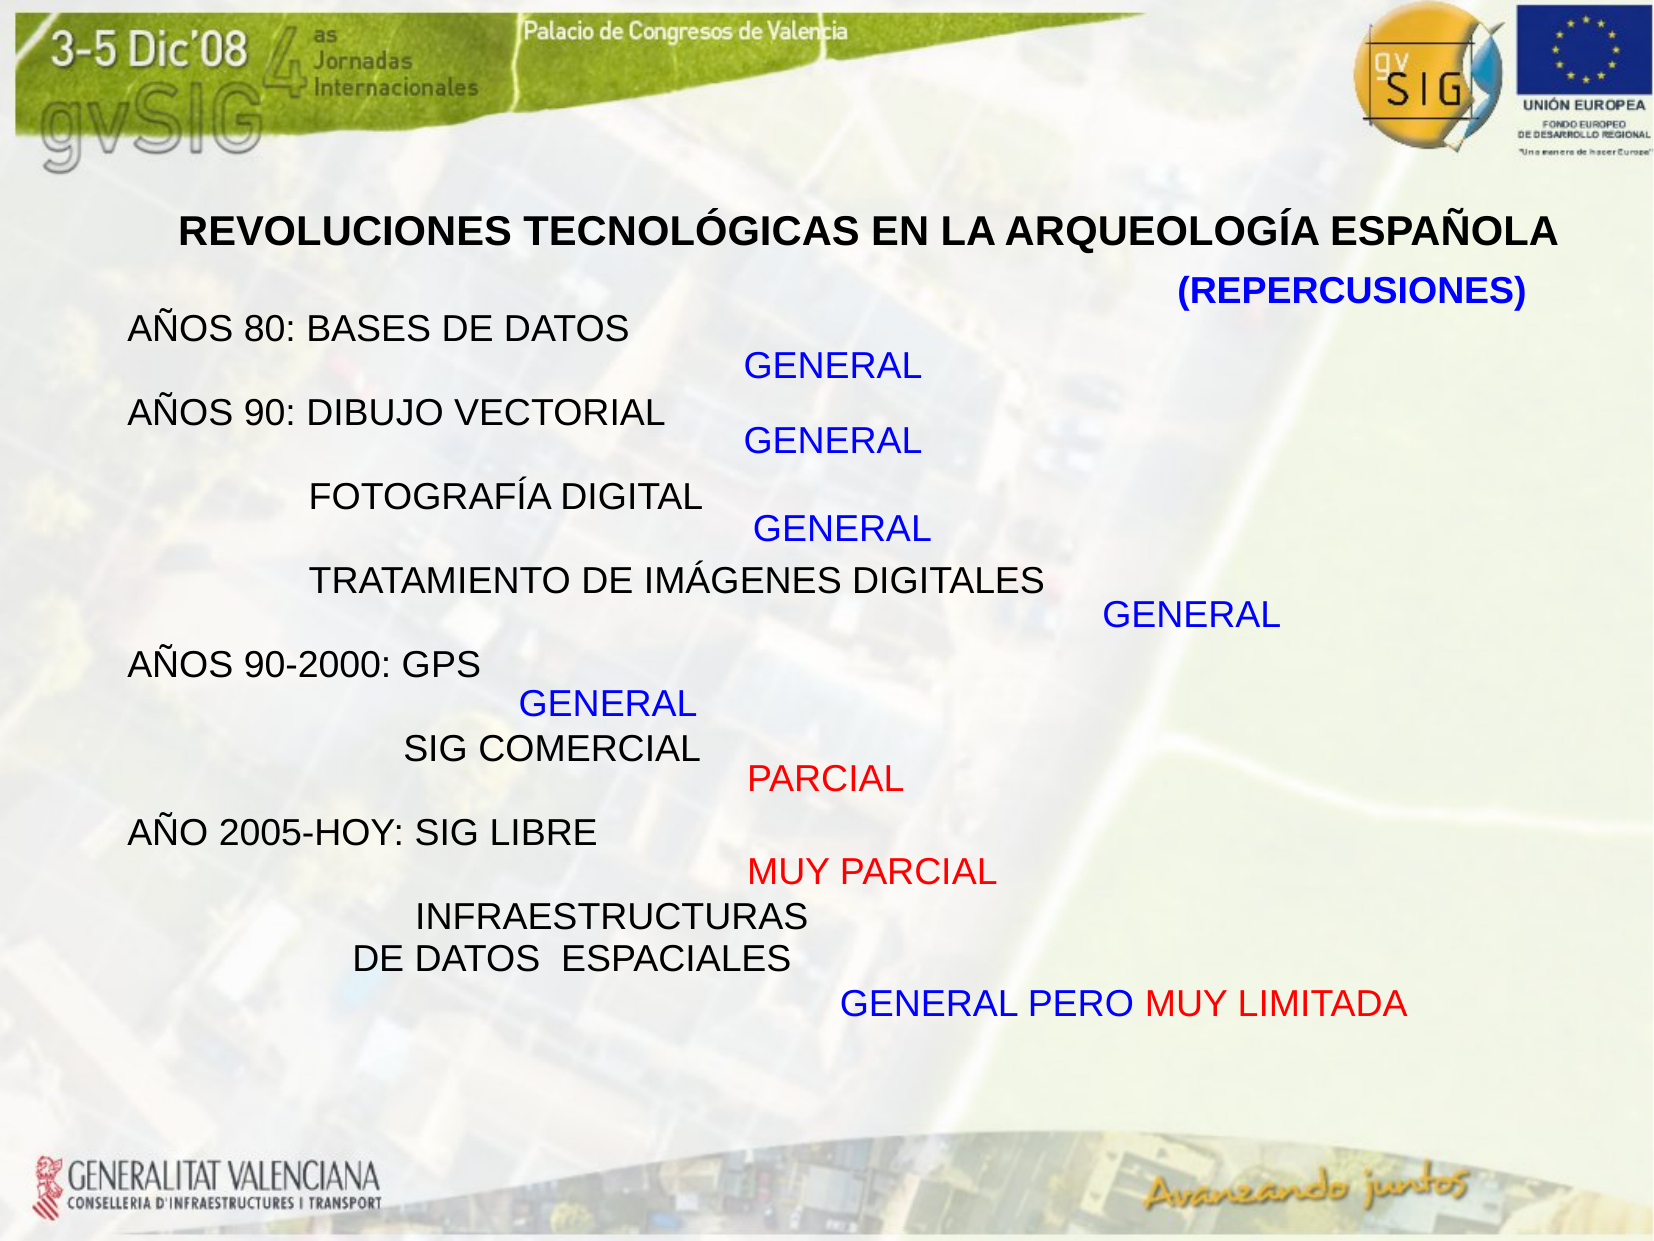

REVOLUCIONES TECNOLÓGICAS EN LA ARQUEOLOGÍA ESPAÑOLA
(REPERCUSIONES)
AÑOS 80: BASES DE DATOS
AÑOS 90: DIBUJO VECTORIAL
		 FOTOGRAFÍA DIGITAL
		 TRATAMIENTO DE IMÁGENES DIGITALES
AÑOS 90-2000: GPS
		 SIG COMERCIAL
AÑO 2005-HOY: SIG LIBRE
			 INFRAESTRUCTURAS
			DE DATOS ESPACIALES
GENERAL
GENERAL
GENERAL
GENERAL
GENERAL
PARCIAL
MUY PARCIAL
GENERAL PERO MUY LIMITADA